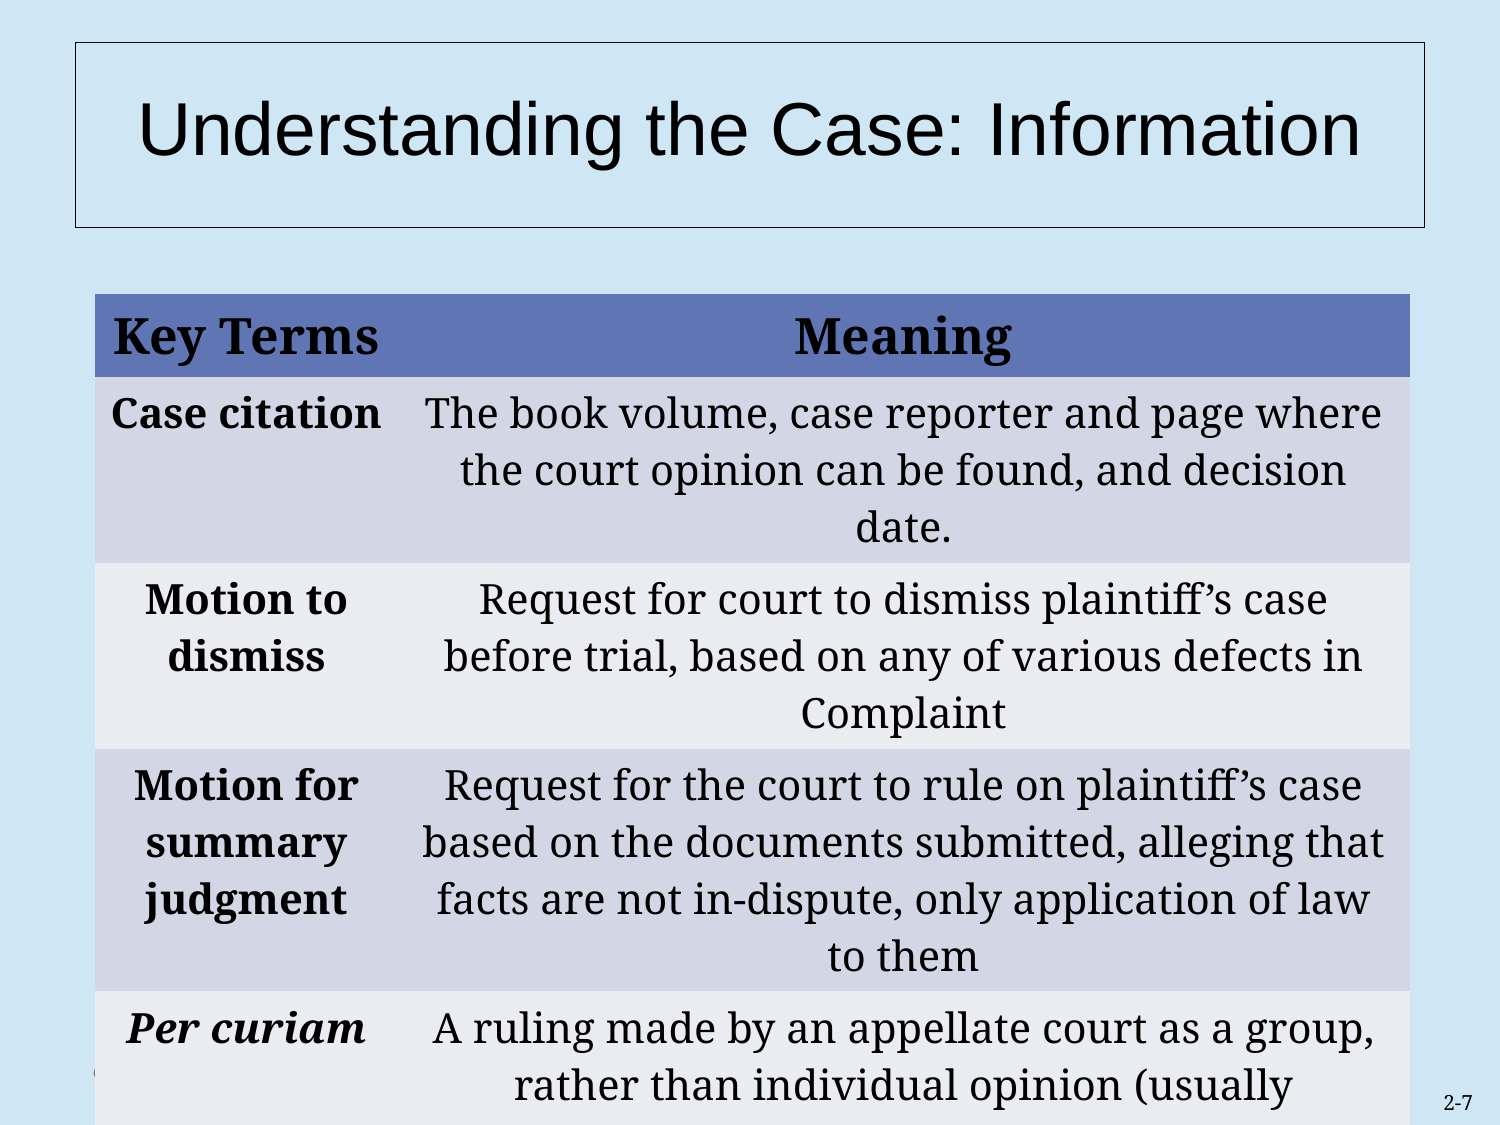

# Understanding the Case: Information
| Key Terms | Meaning |
| --- | --- |
| Case citation | The book volume, case reporter and page where the court opinion can be found, and decision date. |
| Motion to dismiss | Request for court to dismiss plaintiff’s case before trial, based on any of various defects in Complaint |
| Motion for summary judgment | Request for the court to rule on plaintiff’s case based on the documents submitted, alleging that facts are not in-dispute, only application of law to them |
| Per curiam | A ruling made by an appellate court as a group, rather than individual opinion (usually unanimous) |